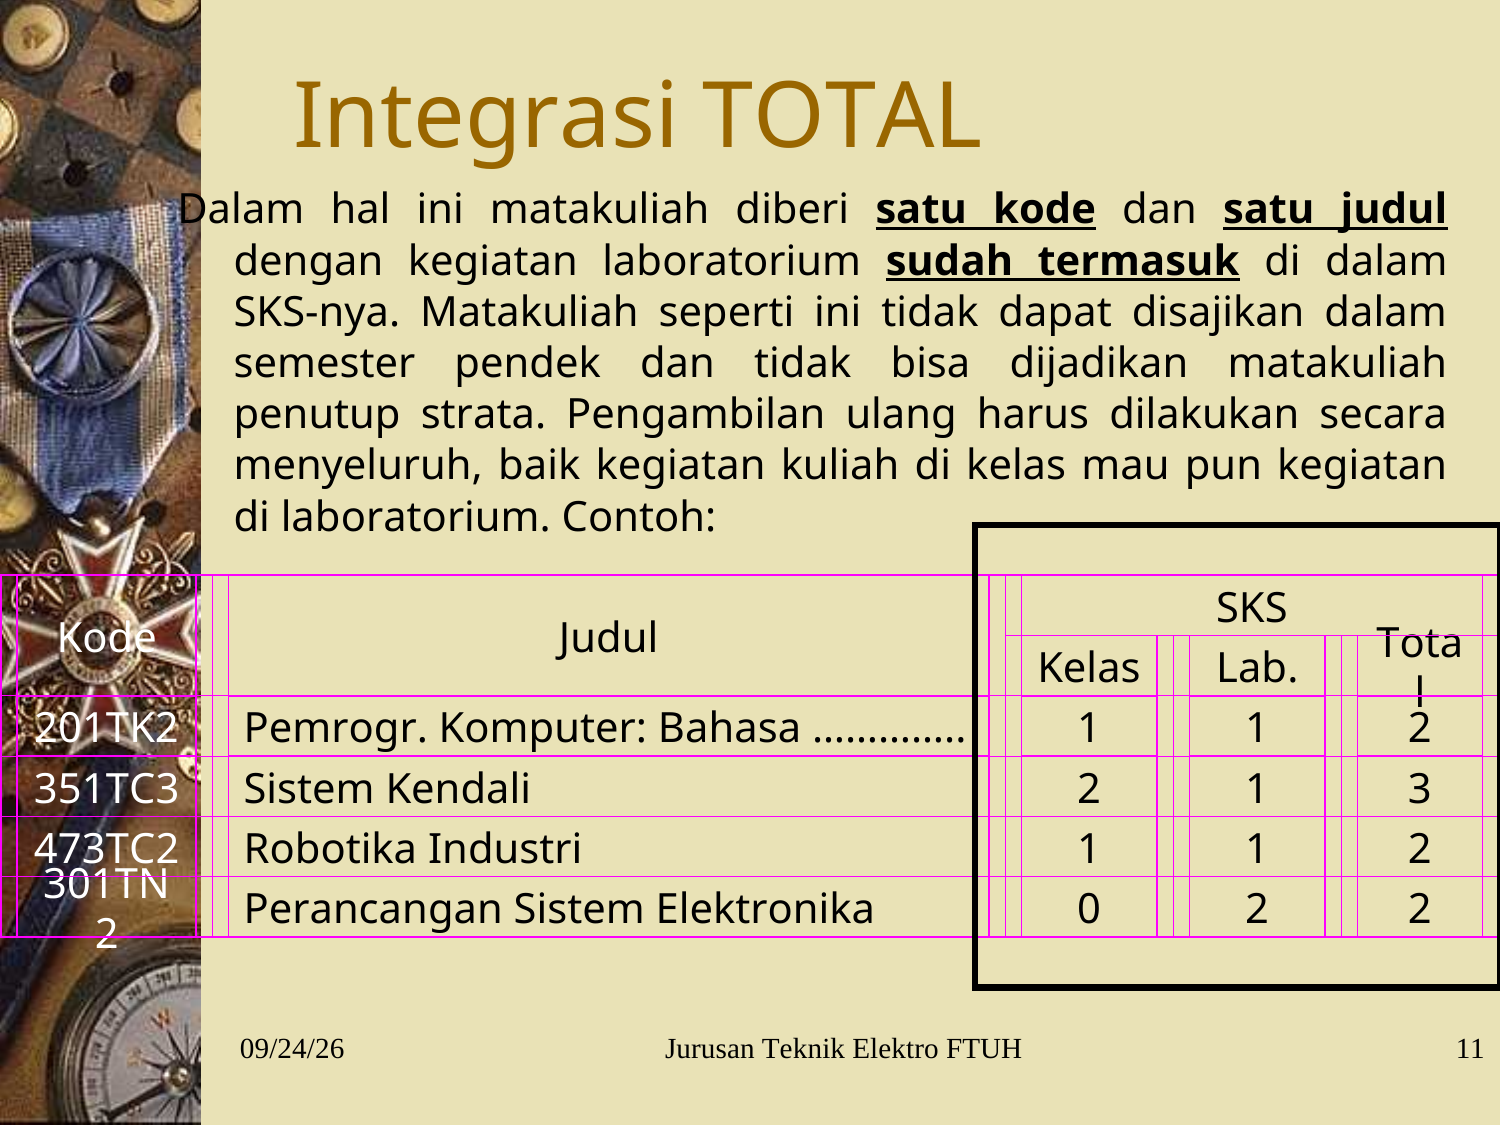

# Integrasi TOTAL
Dalam hal ini matakuliah diberi satu kode dan satu judul dengan kegiatan laboratorium sudah termasuk di dalam SKS-nya. Matakuliah seperti ini tidak dapat disajikan dalam semester pendek dan tidak bisa dijadikan matakuliah penutup strata. Pengambilan ulang harus dilakukan secara menyeluruh, baik kegiatan kuliah di kelas mau pun kegiatan di laboratorium. Contoh:
Kode
Judul
SKS
Kelas
Lab.
Total
201TK2
Pemrogr. Komputer: Bahasa …………..
1
1
2
351TC3
Sistem Kendali
2
1
3
473TC2
Robotika Industri
1
1
2
301TN2
Perancangan Sistem Elektronika
0
2
2
Jurusan Teknik Elektro FTUH
11